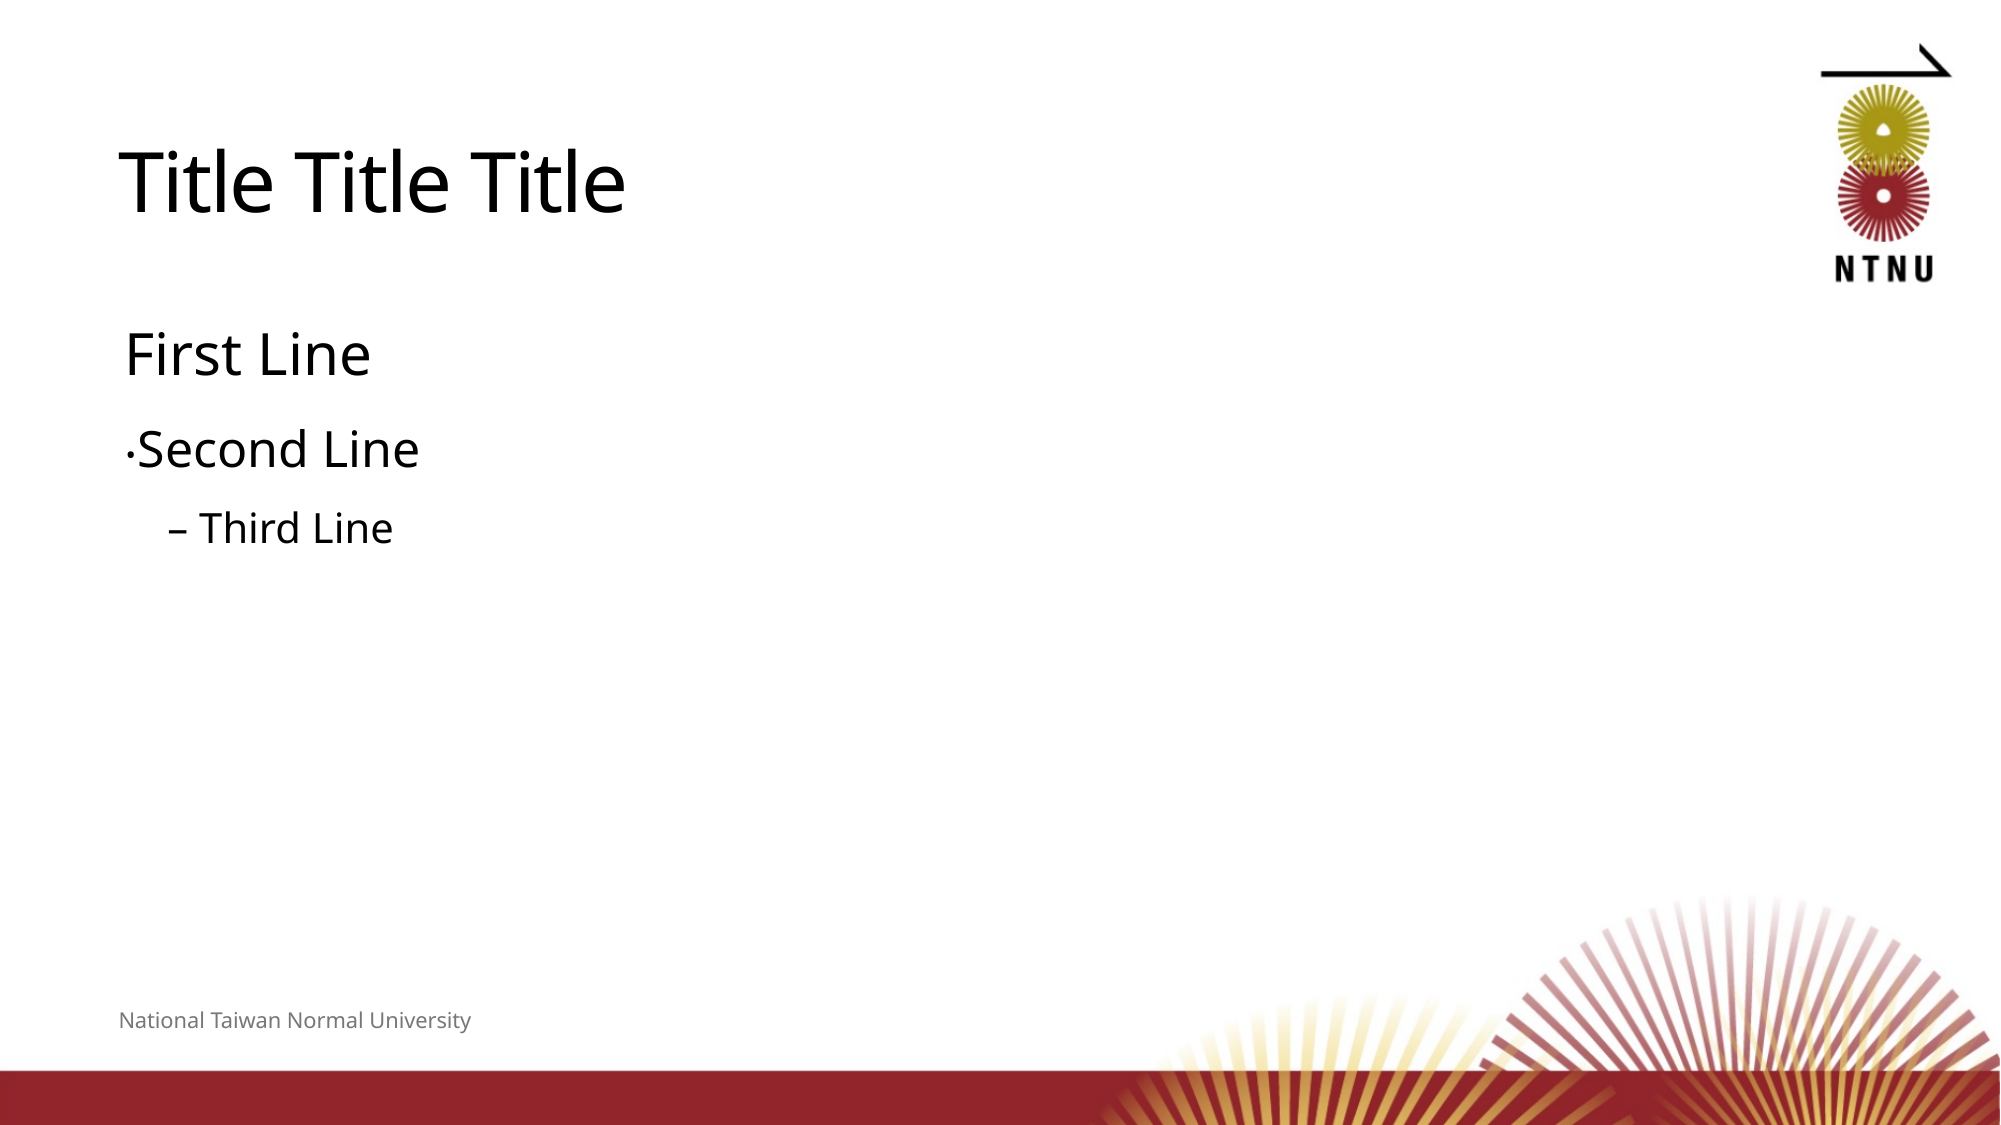

Title Title Title
First Line
‧Second Line
 – Third Line
National Taiwan Normal University